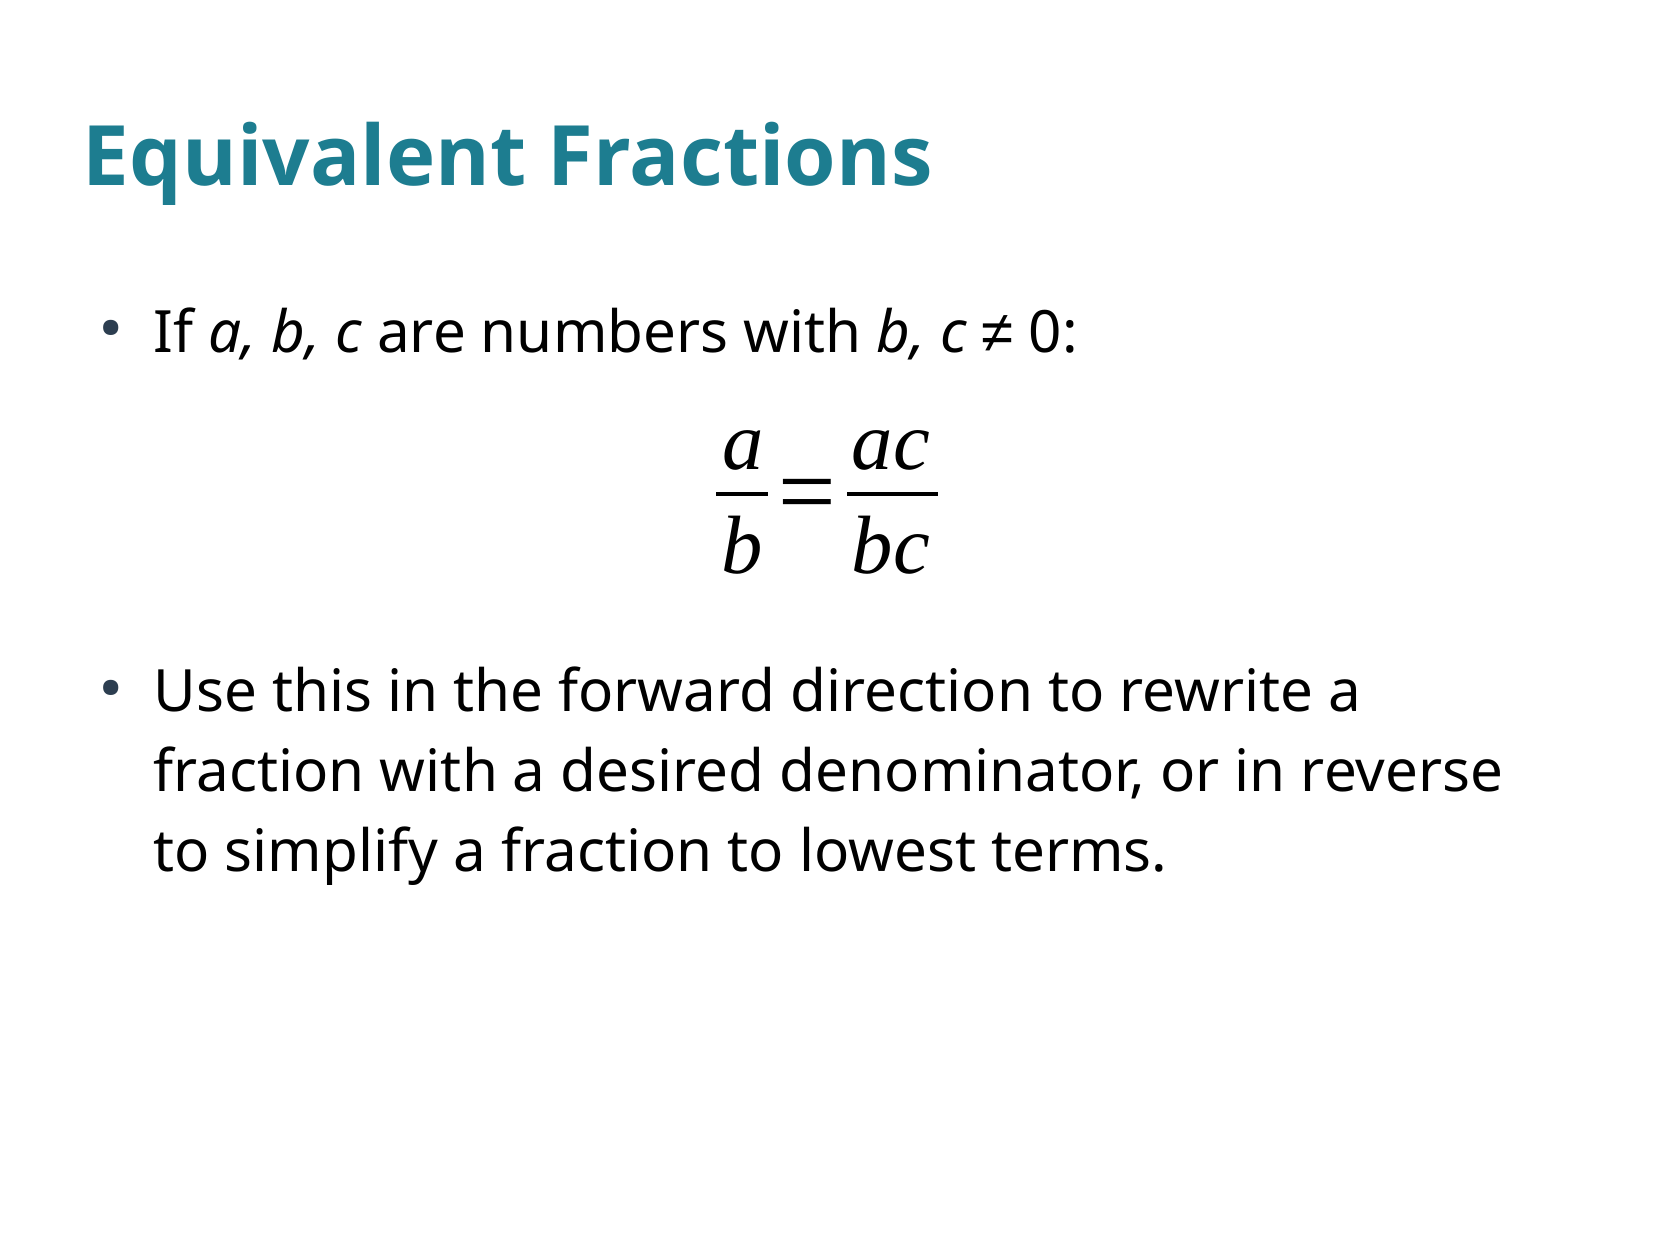

# Equivalent Fractions
If a, b, c are numbers with b, c ≠ 0:
Use this in the forward direction to rewrite a fraction with a desired denominator, or in reverse to simplify a fraction to lowest terms.